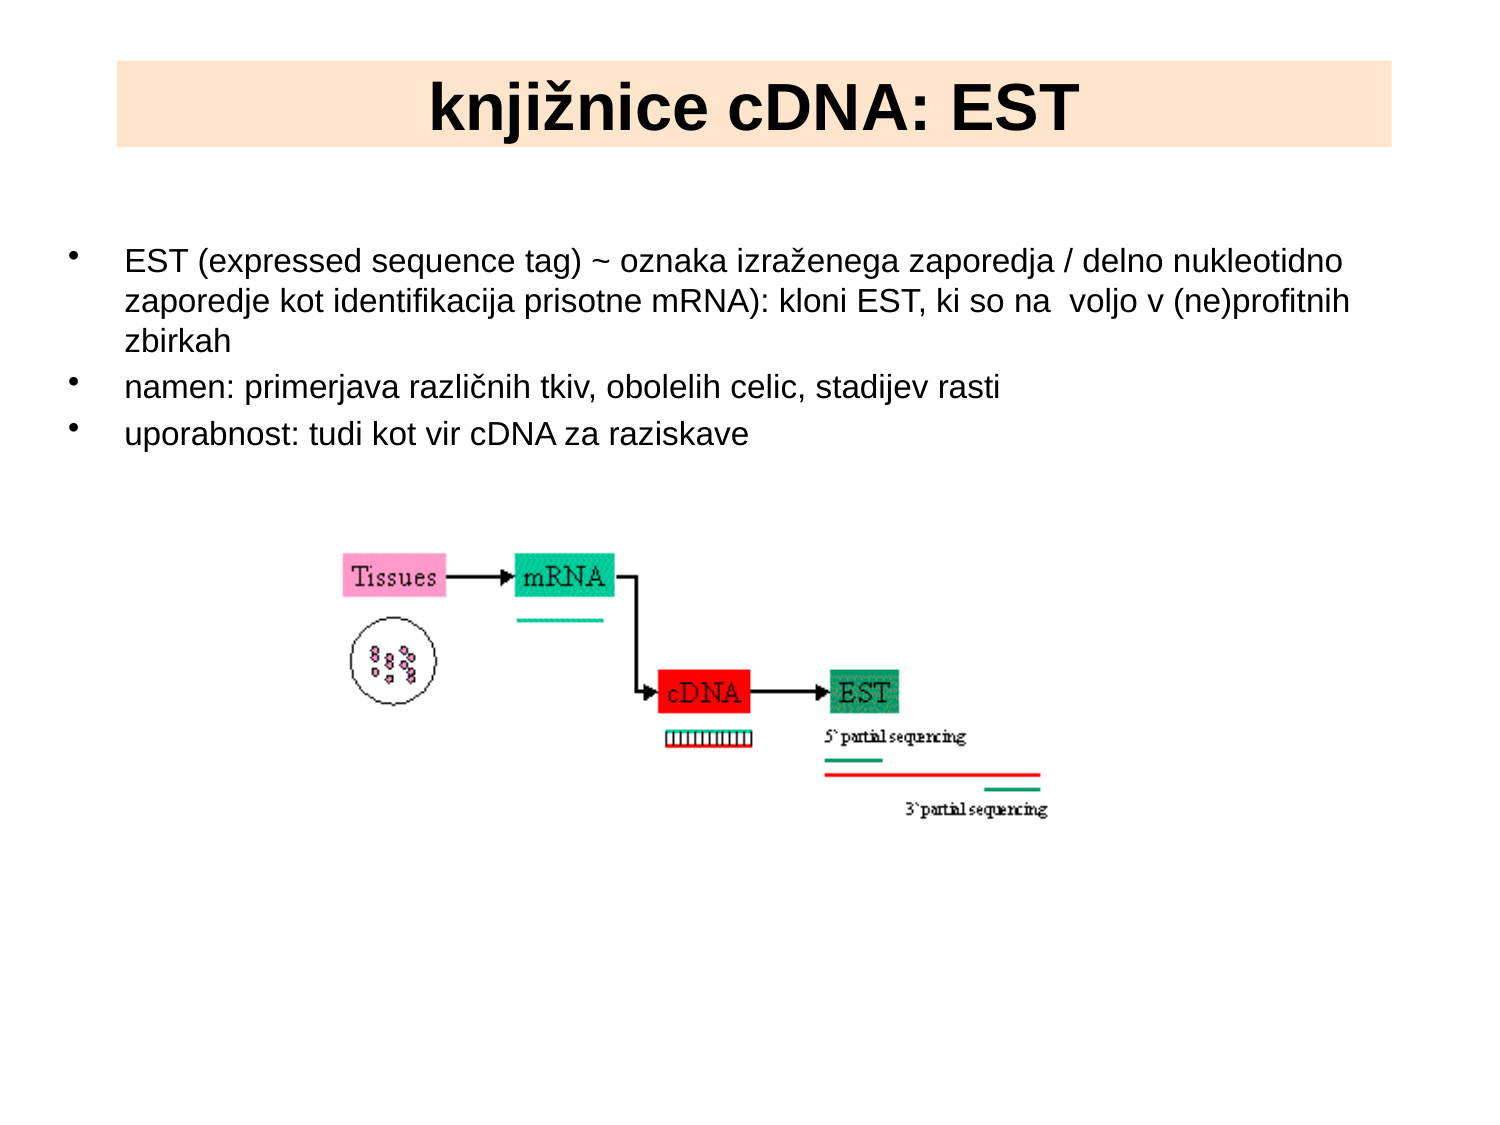

# knjižnice cDNA: EST
EST (expressed sequence tag) ~ oznaka izraženega zaporedja / delno nukleotidno zaporedje kot identifikacija prisotne mRNA): kloni EST, ki so na voljo v (ne)profitnih zbirkah
namen: primerjava različnih tkiv, obolelih celic, stadijev rasti
uporabnost: tudi kot vir cDNA za raziskave